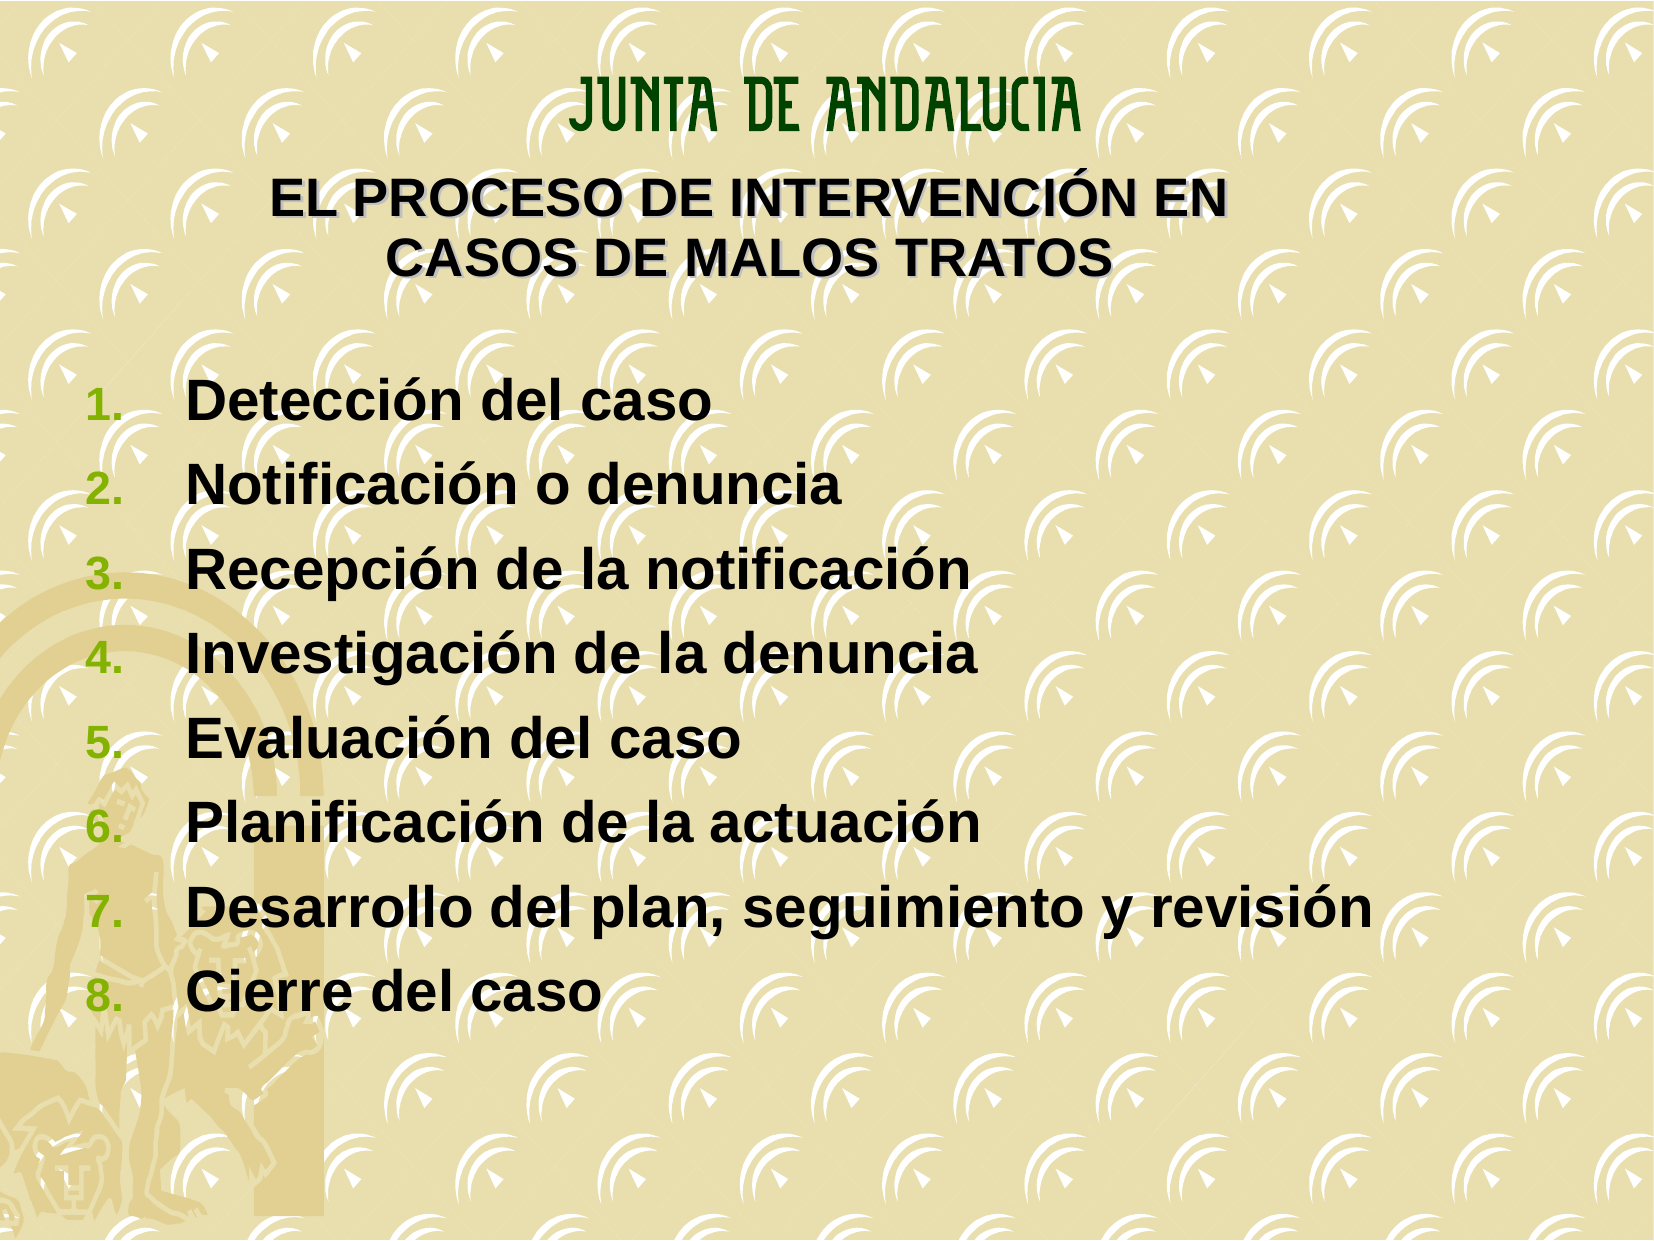

EL PROCESO DE INTERVENCIÓN EN CASOS DE MALOS TRATOS
#
Detección del caso
Notificación o denuncia
Recepción de la notificación
Investigación de la denuncia
Evaluación del caso
Planificación de la actuación
Desarrollo del plan, seguimiento y revisión
Cierre del caso